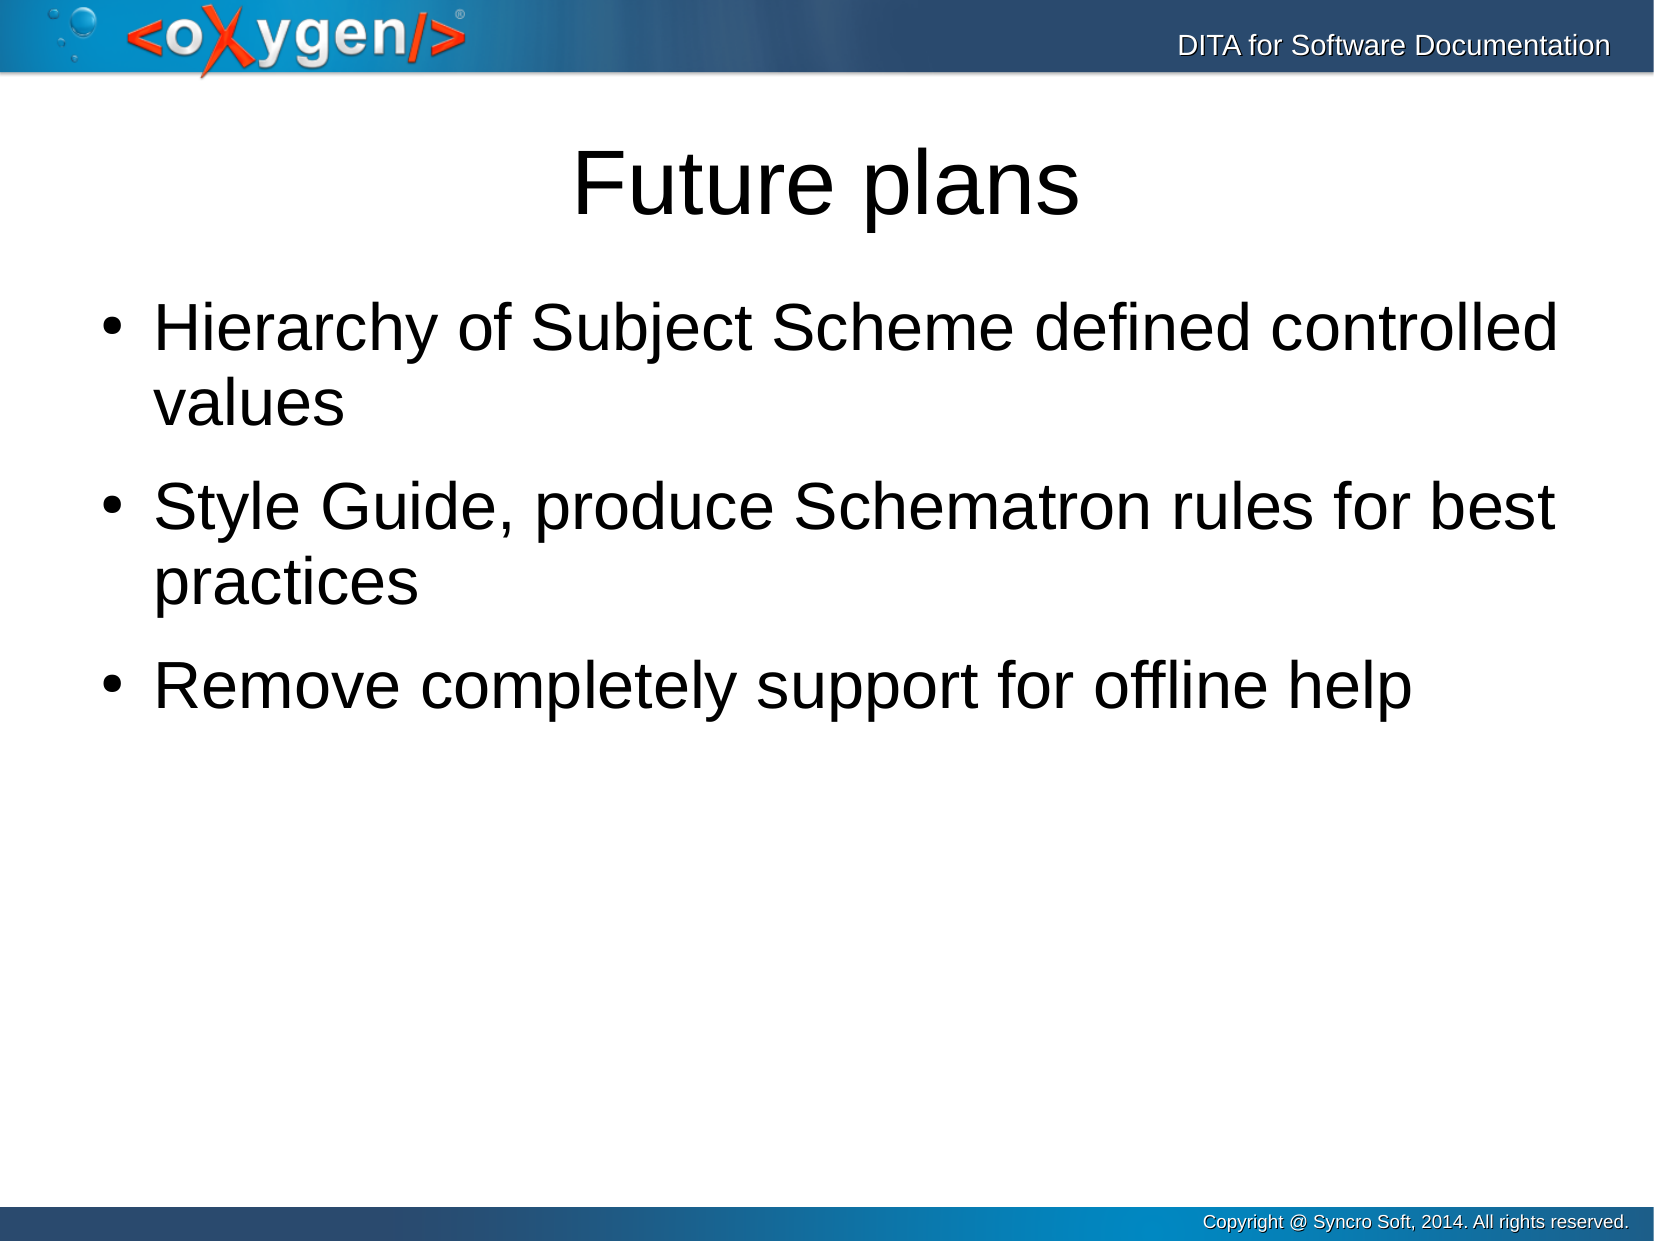

# Future plans
Hierarchy of Subject Scheme defined controlled values
Style Guide, produce Schematron rules for best practices
Remove completely support for offline help